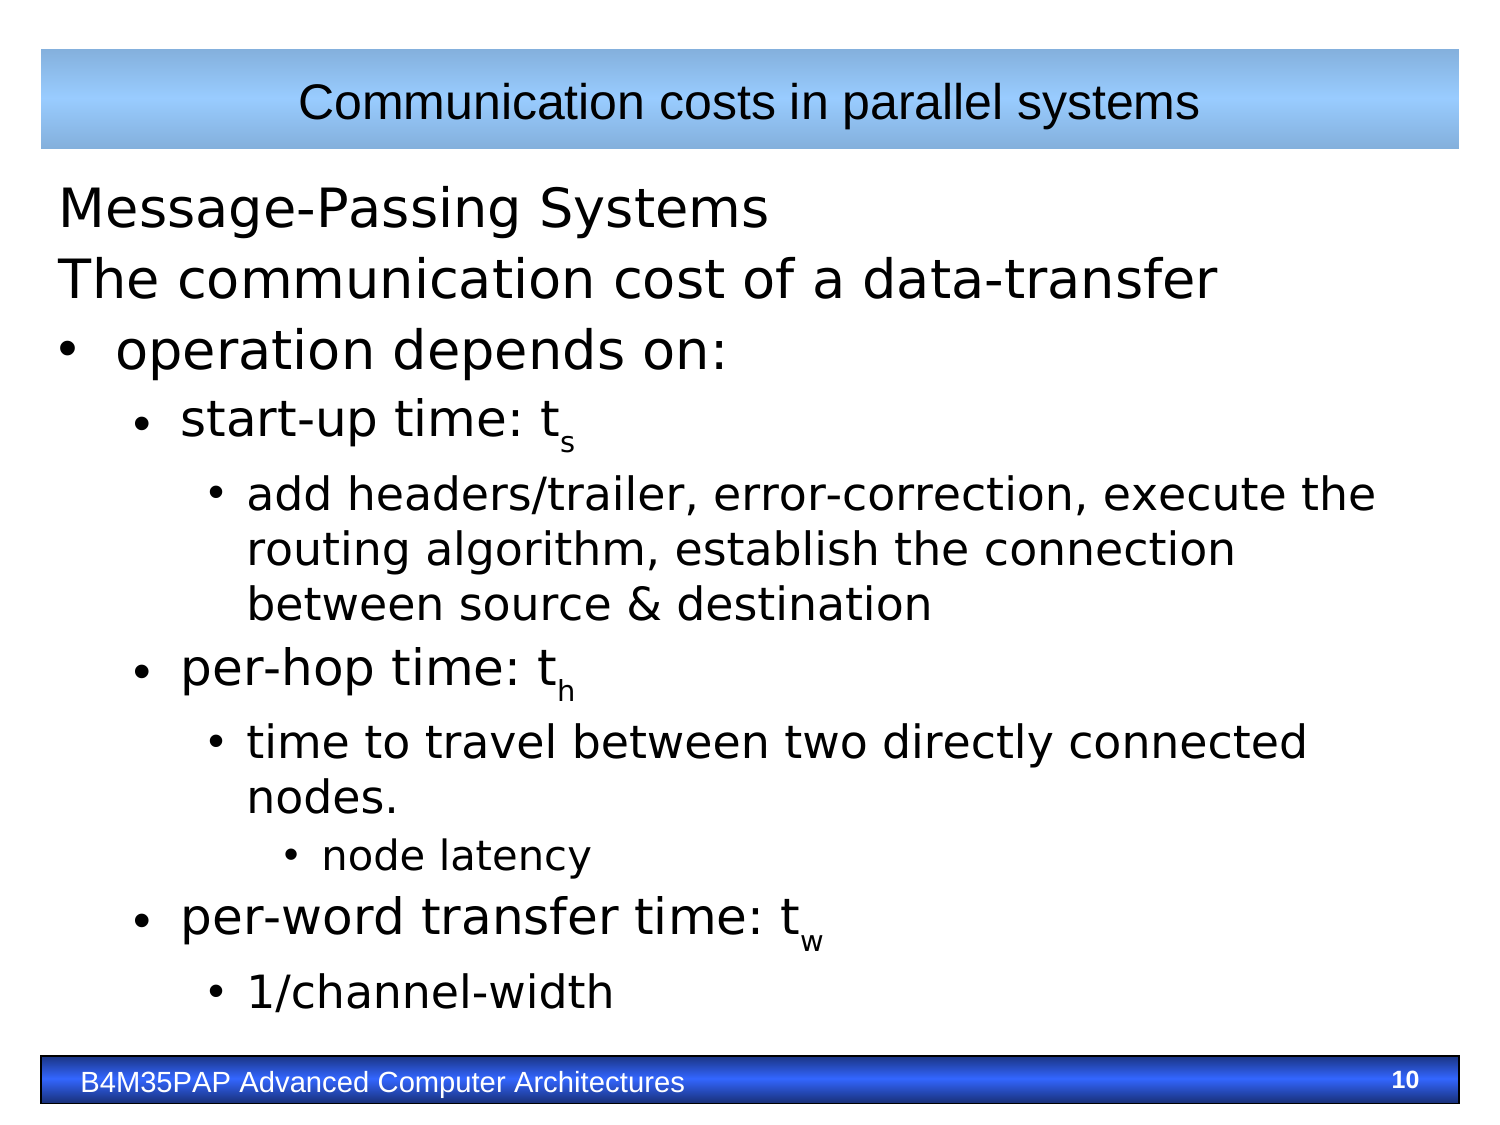

# Communication costs in parallel systems
Message-Passing Systems
The communication cost of a data-transfer
operation depends on:
start-up time: ts
add headers/trailer, error-correction, execute the routing algorithm, establish the connection between source & destination
per-hop time: th
time to travel between two directly connected nodes.
node latency
per-word transfer time: tw
1/channel-width